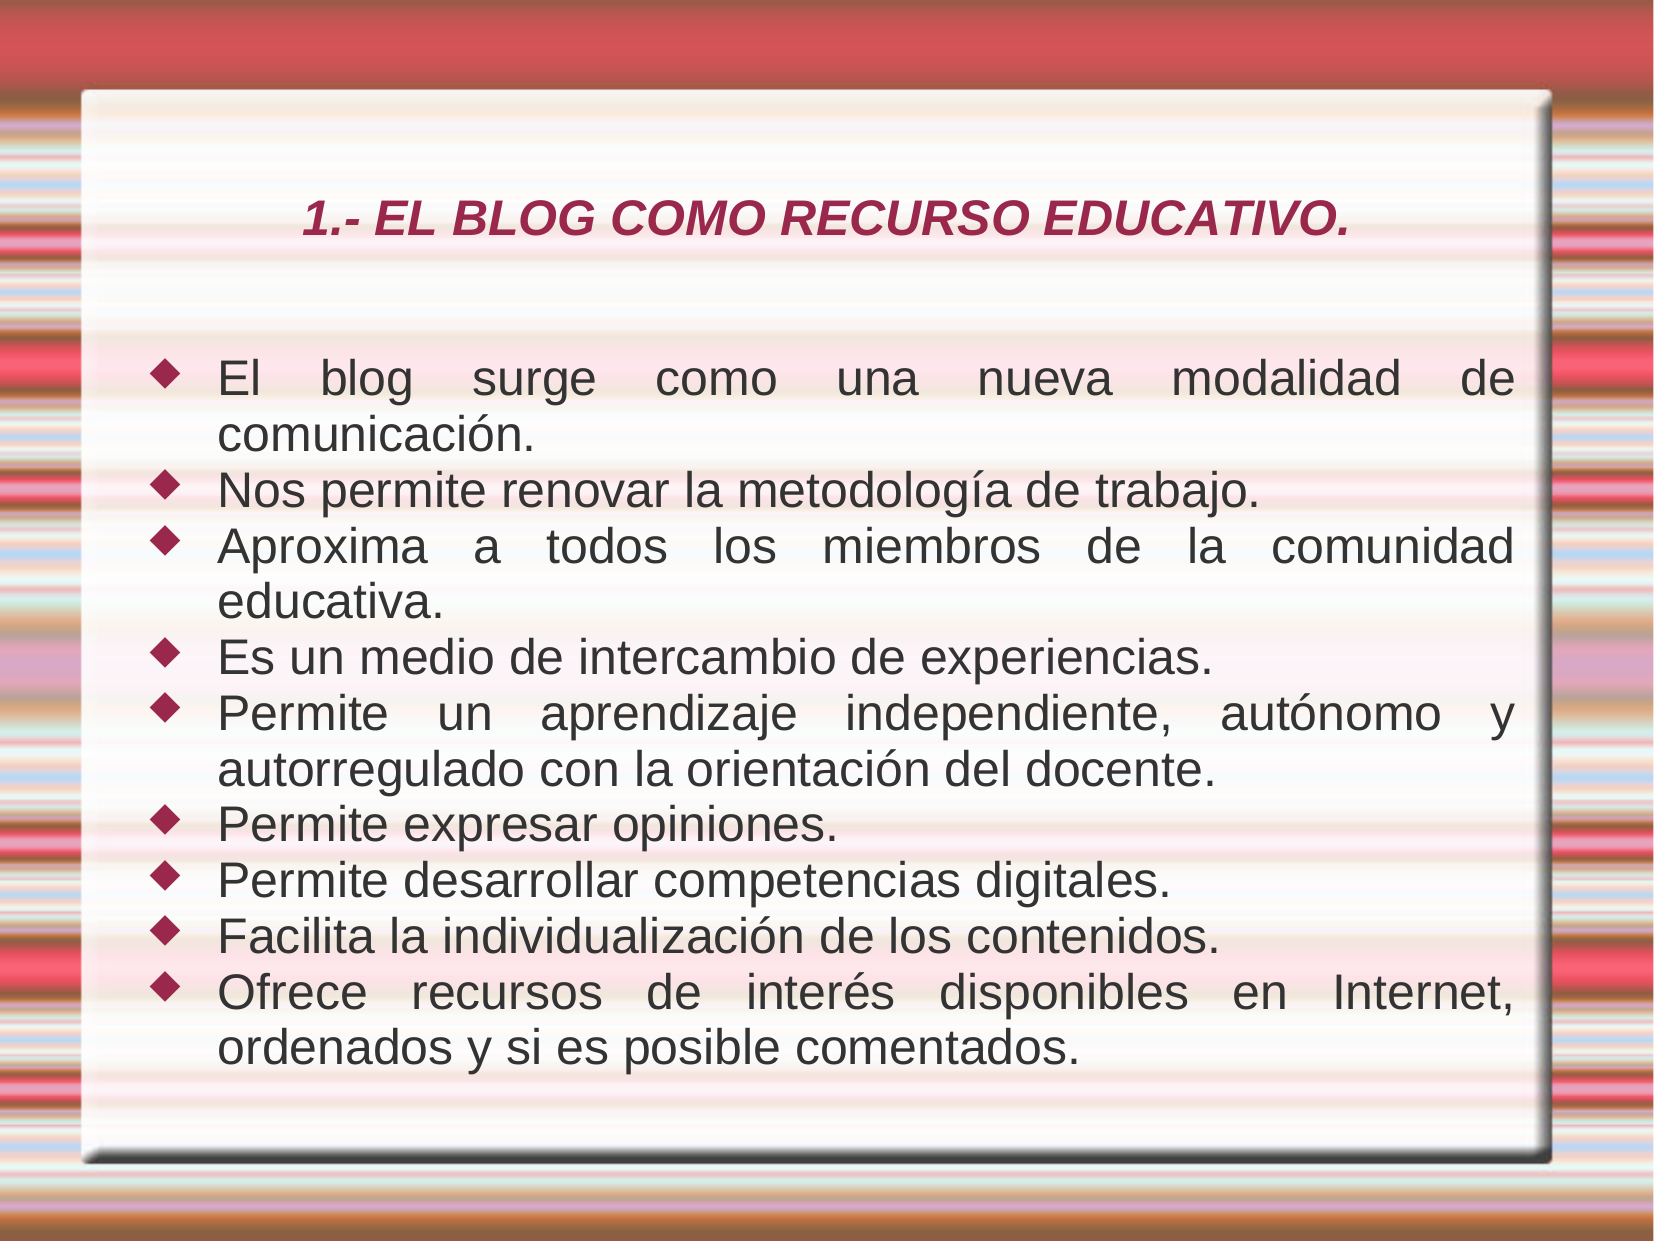

# 1.- EL BLOG COMO RECURSO EDUCATIVO.
El blog surge como una nueva modalidad de comunicación.
Nos permite renovar la metodología de trabajo.
Aproxima a todos los miembros de la comunidad educativa.
Es un medio de intercambio de experiencias.
Permite un aprendizaje independiente, autónomo y autorregulado con la orientación del docente.
Permite expresar opiniones.
Permite desarrollar competencias digitales.
Facilita la individualización de los contenidos.
Ofrece recursos de interés disponibles en Internet, ordenados y si es posible comentados.